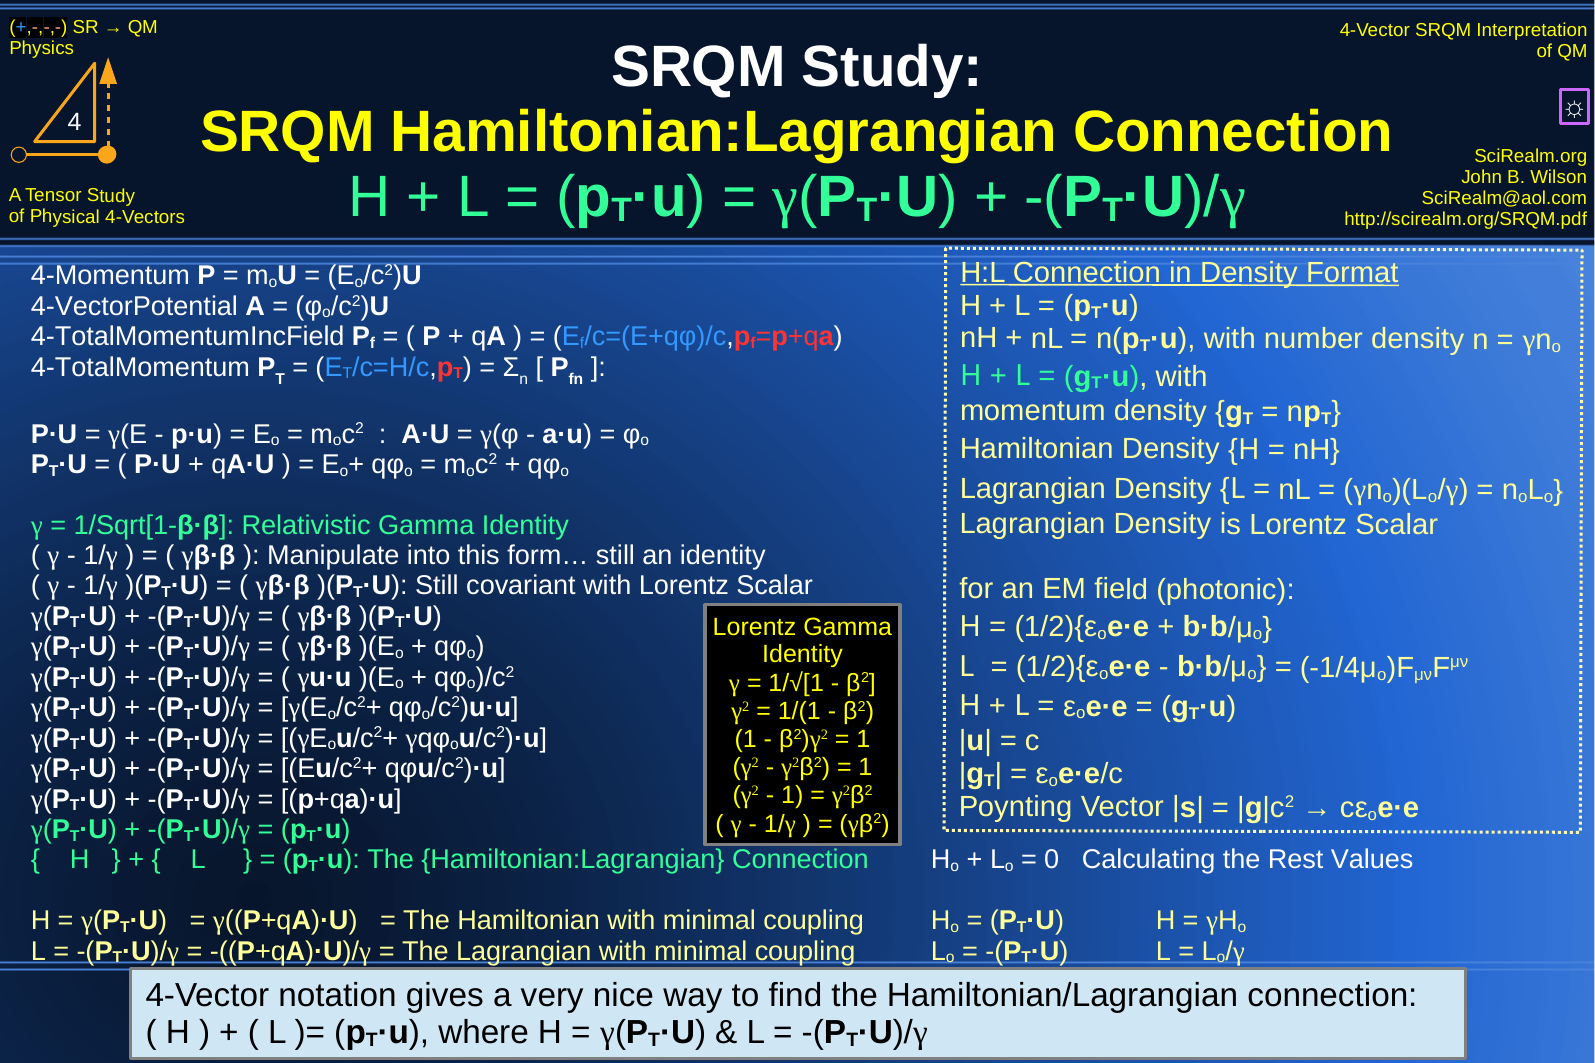

(+,-,-,-) SR → QM
Physics
A Tensor Study
of Physical 4-Vectors
4-Vector SRQM Interpretation
of QM
SciRealm.org
John B. Wilson
SciRealm@aol.com
http://scirealm.org/SRQM.pdf
# SRQM Study: SRQM Hamiltonian:Lagrangian Connection H + L = (pT·u) = γ(PT·U) + -(PT·U)/γ
4
☼
H:L Connection in Density Format
H + L = (pT·u)
nH + nL = n(pT·u), with number density n = γno
H + L = (gT·u), with
momentum density {gT = npT}
Hamiltonian Density {H = nH}
Lagrangian Density {L = nL = (γno)(Lo/γ) = noLo}
Lagrangian Density is Lorentz Scalar
for an EM field (photonic):
H = (1/2){εoe·e + b·b/μo}
L = (1/2){εoe·e - b·b/μo} = (-1/4μo)FμνFμν
H + L = εoe·e = (gT·u)
|u| = c
|gT| = εoe·e/c
Poynting Vector |s| = |g|c2 → cεoe·e
4-Momentum P = moU = (Eo/c2)U
4-VectorPotential A = (φo/c2)U
4-TotalMomentumIncField Pf = ( P + qA ) = (Ef/c=(E+qφ)/c,pf=p+qa)
4-TotalMomentum PT = (ET/c=H/c,pT) = Σn [ Pfn ]:
P·U = γ(E - p·u) = Eo = moc2 : A·U = γ(φ - a·u) = φo
PT·U = ( P·U + qA·U ) = Eo+ qφo = moc2 + qφo
γ = 1/Sqrt[1-β·β]: Relativistic Gamma Identity
( γ - 1/γ ) = ( γβ·β ): Manipulate into this form… still an identity
( γ - 1/γ )(PT·U) = ( γβ·β )(PT·U): Still covariant with Lorentz Scalar
γ(PT·U) + -(PT·U)/γ = ( γβ·β )(PT·U)
γ(PT·U) + -(PT·U)/γ = ( γβ·β )(Eo + qφo)
γ(PT·U) + -(PT·U)/γ = ( γu·u )(Eo + qφo)/c2
γ(PT·U) + -(PT·U)/γ = [γ(Eo/c2+ qφo/c2)u·u]
γ(PT·U) + -(PT·U)/γ = [(γEou/c2+ γqφou/c2)·u]
γ(PT·U) + -(PT·U)/γ = [(Eu/c2+ qφu/c2)·u]
γ(PT·U) + -(PT·U)/γ = [(p+qa)·u]
γ(PT·U) + -(PT·U)/γ = (pT·u)
{ H } + { L } = (pT·u): The {Hamiltonian:Lagrangian} Connection	Ho + Lo = 0 Calculating the Rest Values
H = γ(PT·U) = γ((P+qA)·U) = The Hamiltonian with minimal coupling	Ho = (PT·U)		H = γHo
L = -(PT·U)/γ = -((P+qA)·U)/γ = The Lagrangian with minimal coupling		Lo = -(PT·U)		L = Lo/γ
Lorentz Gamma
Identity
γ = 1/√[1 - β2]
γ2 = 1/(1 - β2)
(1 - β2)γ2 = 1
(γ2 - γ2β2) = 1
(γ2 - 1) = γ2β2
( γ - 1/γ ) = (γβ2)
4-Vector notation gives a very nice way to find the Hamiltonian/Lagrangian connection:
( H ) + ( L )= (pT·u), where H = γ(PT·U) & L = -(PT·U)/γ